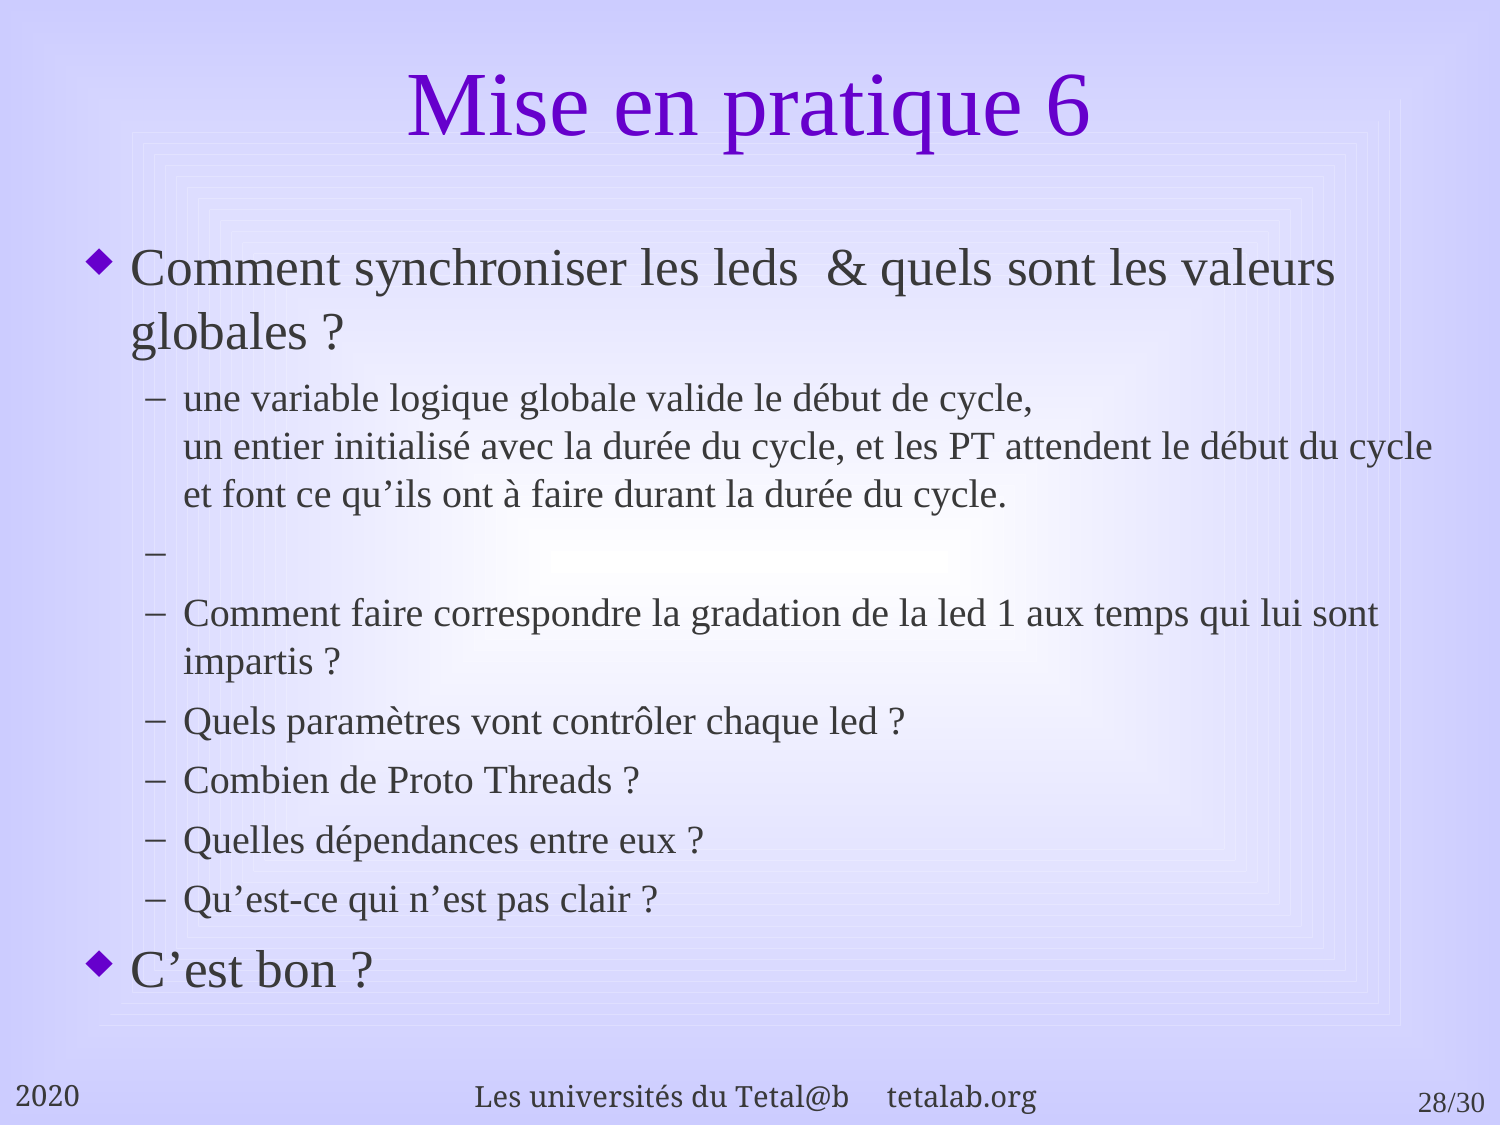

# Mise en pratique 6
Comment synchroniser les leds  & quels sont les valeurs globales ?
une variable logique globale valide le début de cycle,
un entier initialisé avec la durée du cycle, et les PT attendent le début du cycle et font ce qu’ils ont à faire durant la durée du cycle.
Comment faire correspondre la gradation de la led 1 aux temps qui lui sont impartis ?
Quels paramètres vont contrôler chaque led ?
Combien de Proto Threads ?
Quelles dépendances entre eux ?
Qu’est-ce qui n’est pas clair ?
C’est bon ?
2020
Les universités du Tetal@b tetalab.org
28